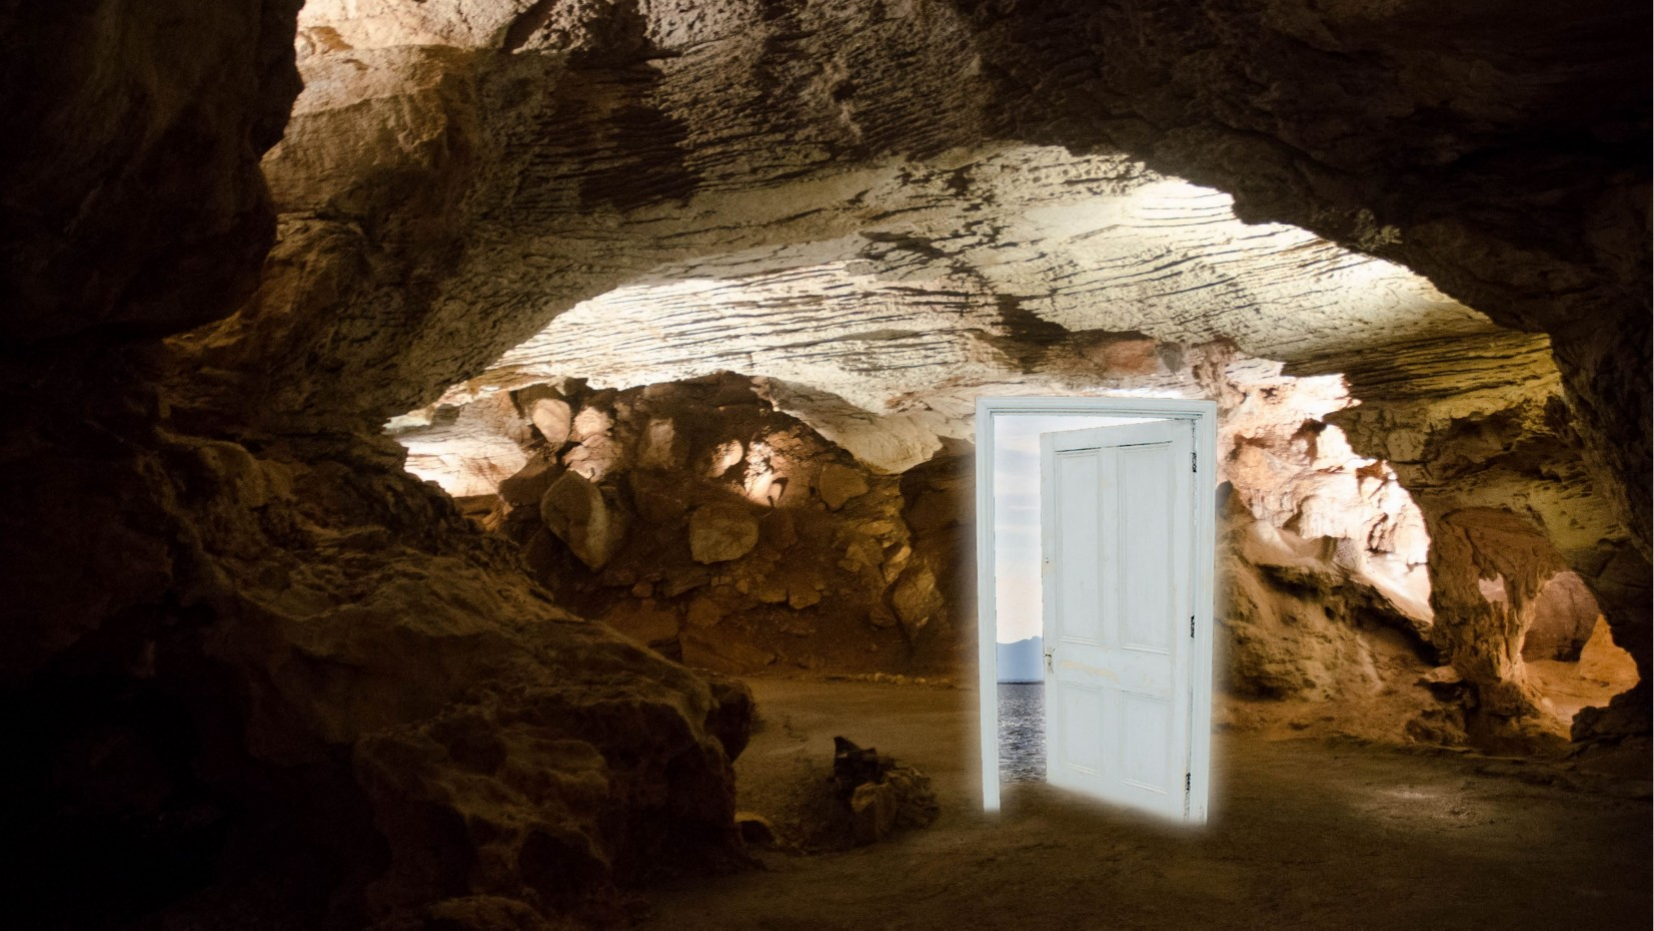

43
Systems Thinking, Service Systems, Affordance Language
December 2017